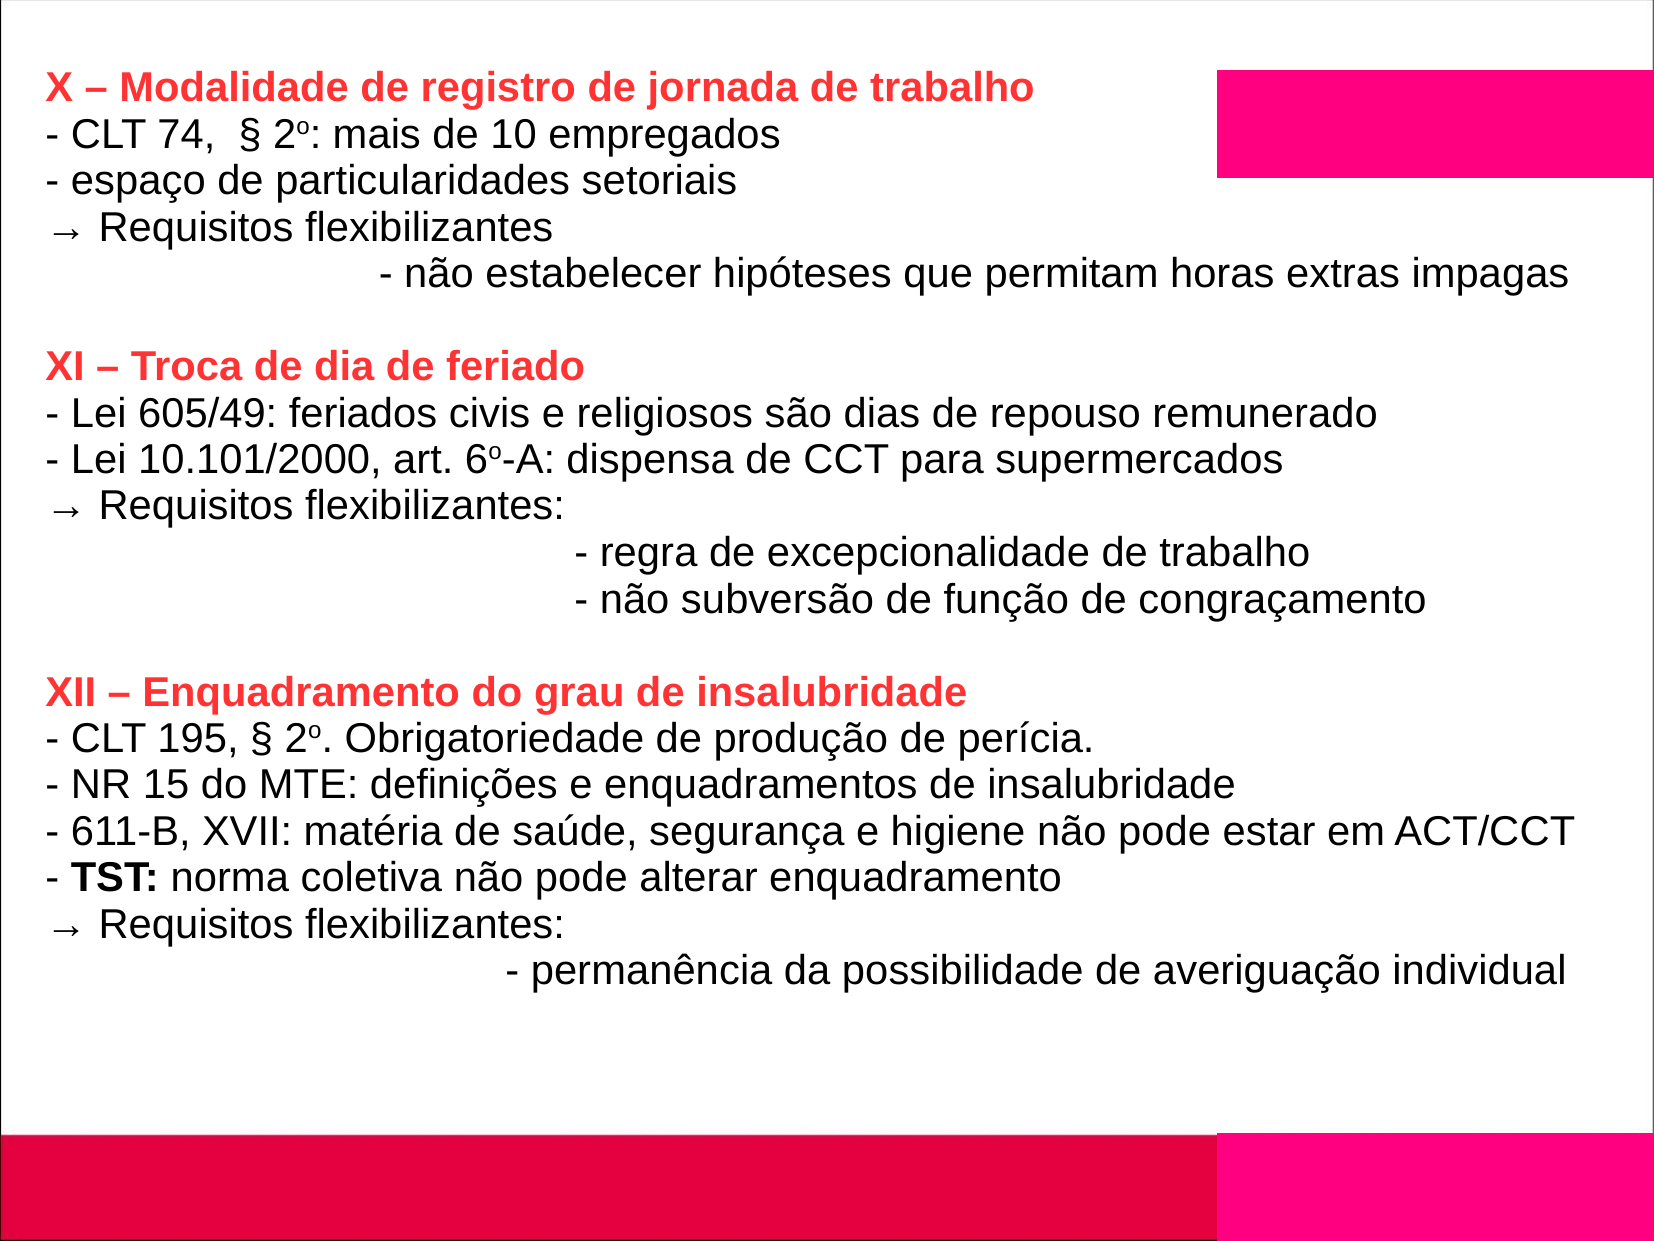

X – Modalidade de registro de jornada de trabalho
- CLT 74, § 2o: mais de 10 empregados
- espaço de particularidades setoriais
→ Requisitos flexibilizantes
 - não estabelecer hipóteses que permitam horas extras impagas
XI – Troca de dia de feriado
- Lei 605/49: feriados civis e religiosos são dias de repouso remunerado
- Lei 10.101/2000, art. 6o-A: dispensa de CCT para supermercados
→ Requisitos flexibilizantes:
 - regra de excepcionalidade de trabalho
 - não subversão de função de congraçamento
XII – Enquadramento do grau de insalubridade
- CLT 195, § 2o. Obrigatoriedade de produção de perícia.
- NR 15 do MTE: definições e enquadramentos de insalubridade
- 611-B, XVII: matéria de saúde, segurança e higiene não pode estar em ACT/CCT
- TST: norma coletiva não pode alterar enquadramento
→ Requisitos flexibilizantes:
 - permanência da possibilidade de averiguação individual